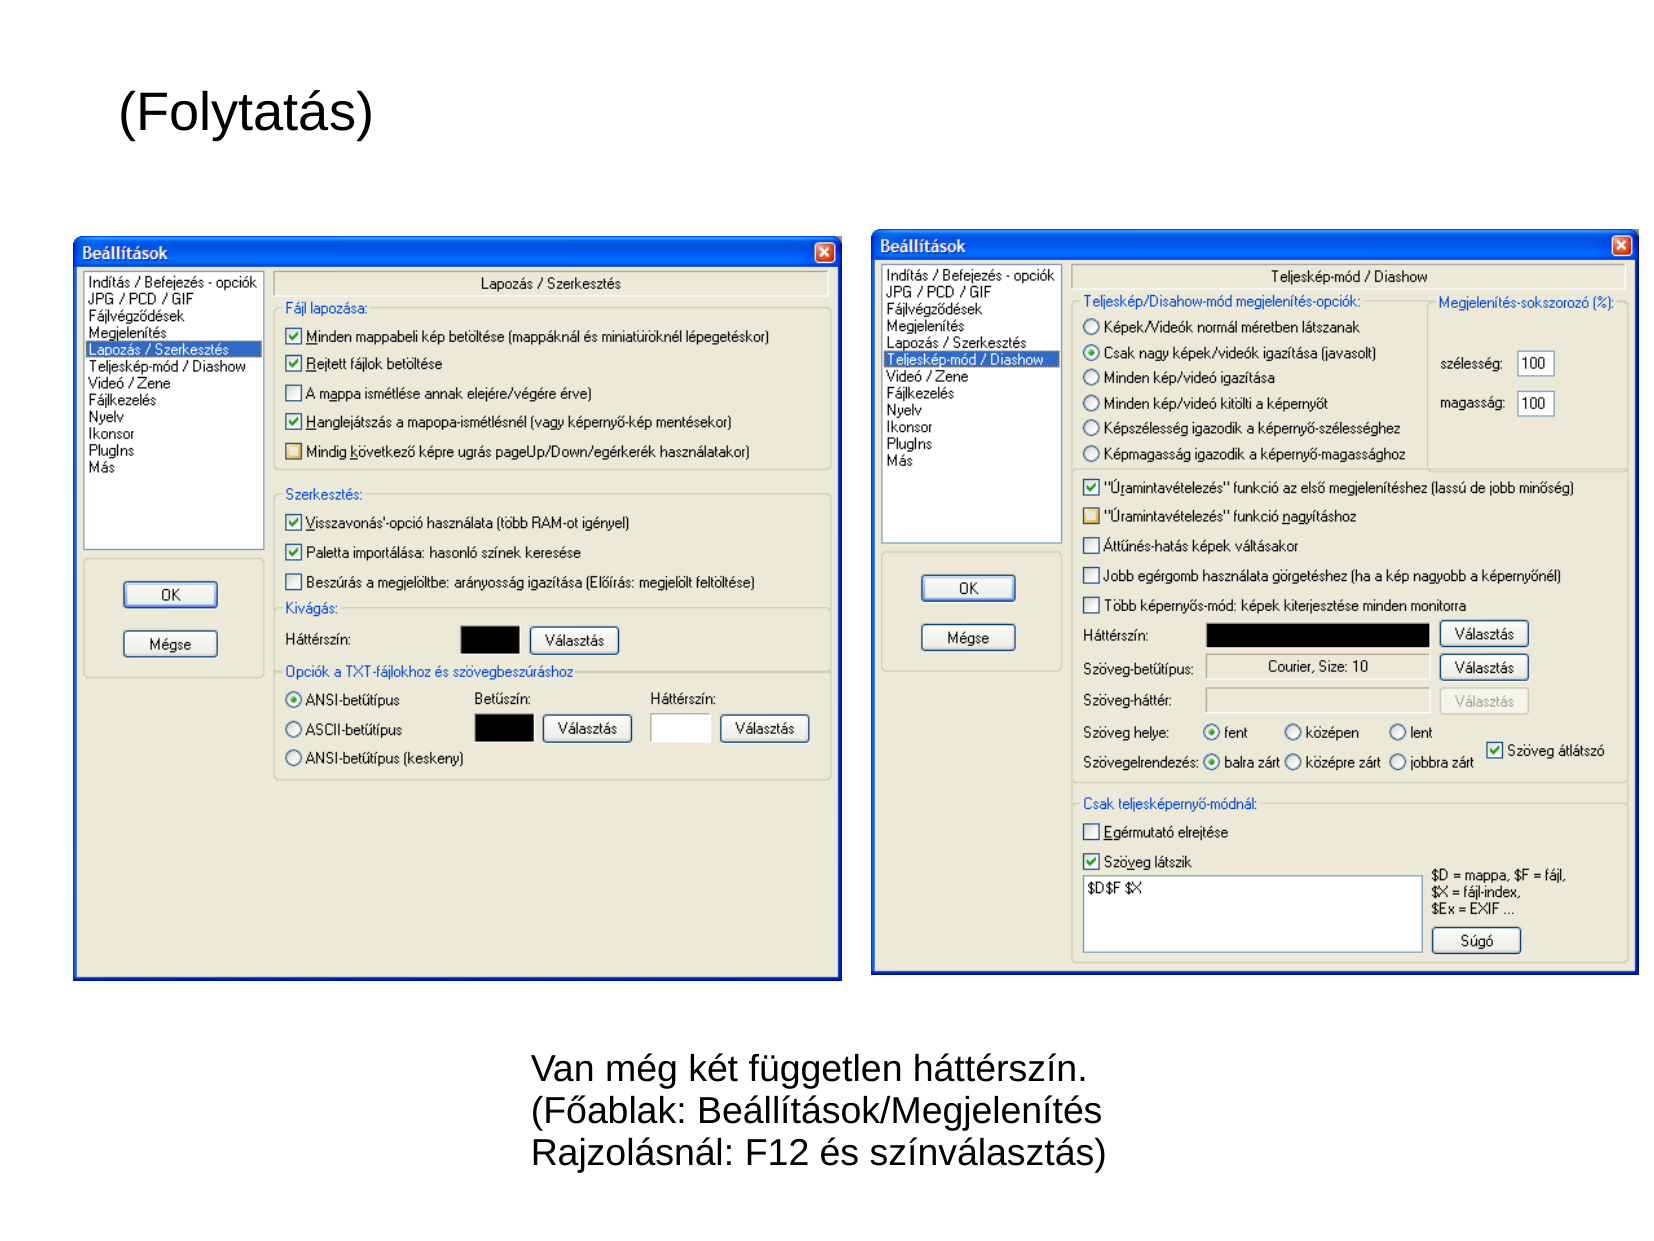

(Folytatás)
Van még két független háttérszín.
(Főablak: Beállítások/Megjelenítés
Rajzolásnál: F12 és színválasztás)